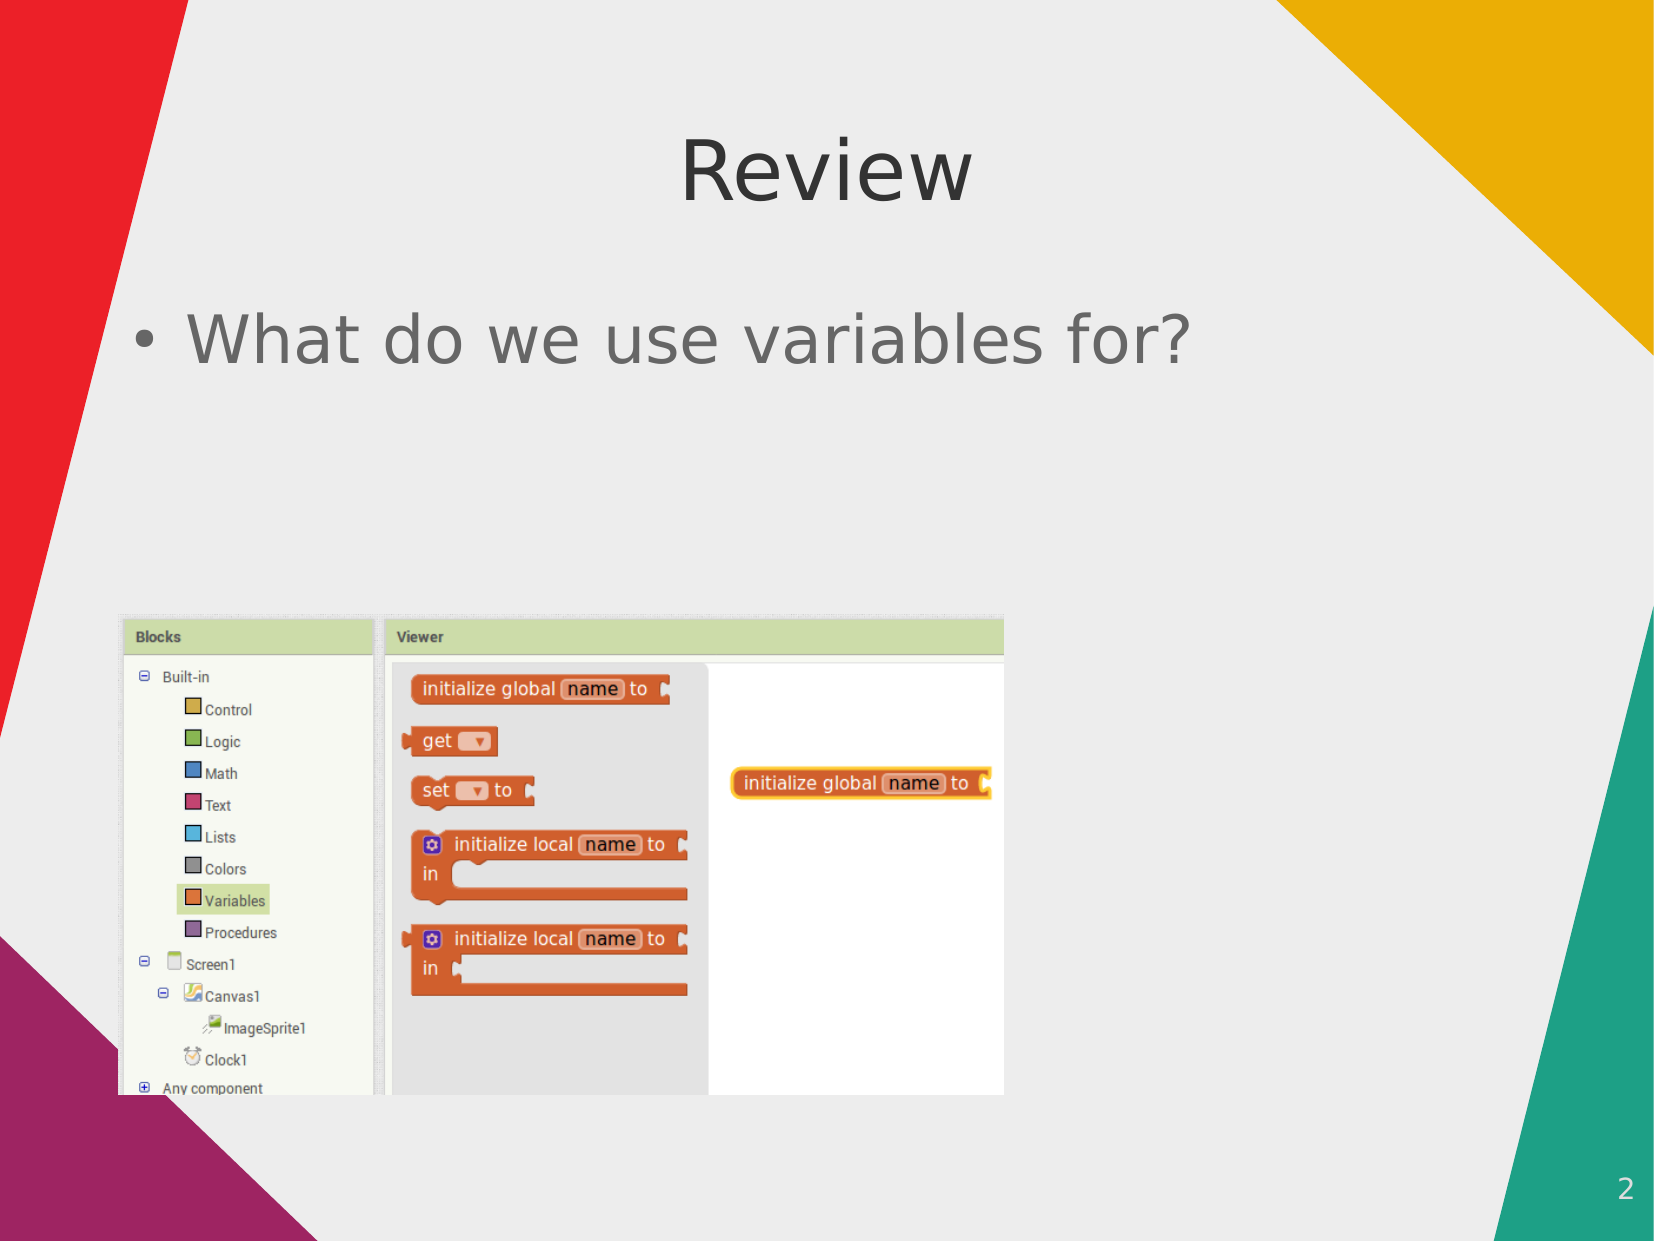

# Review
What do we use variables for?
2